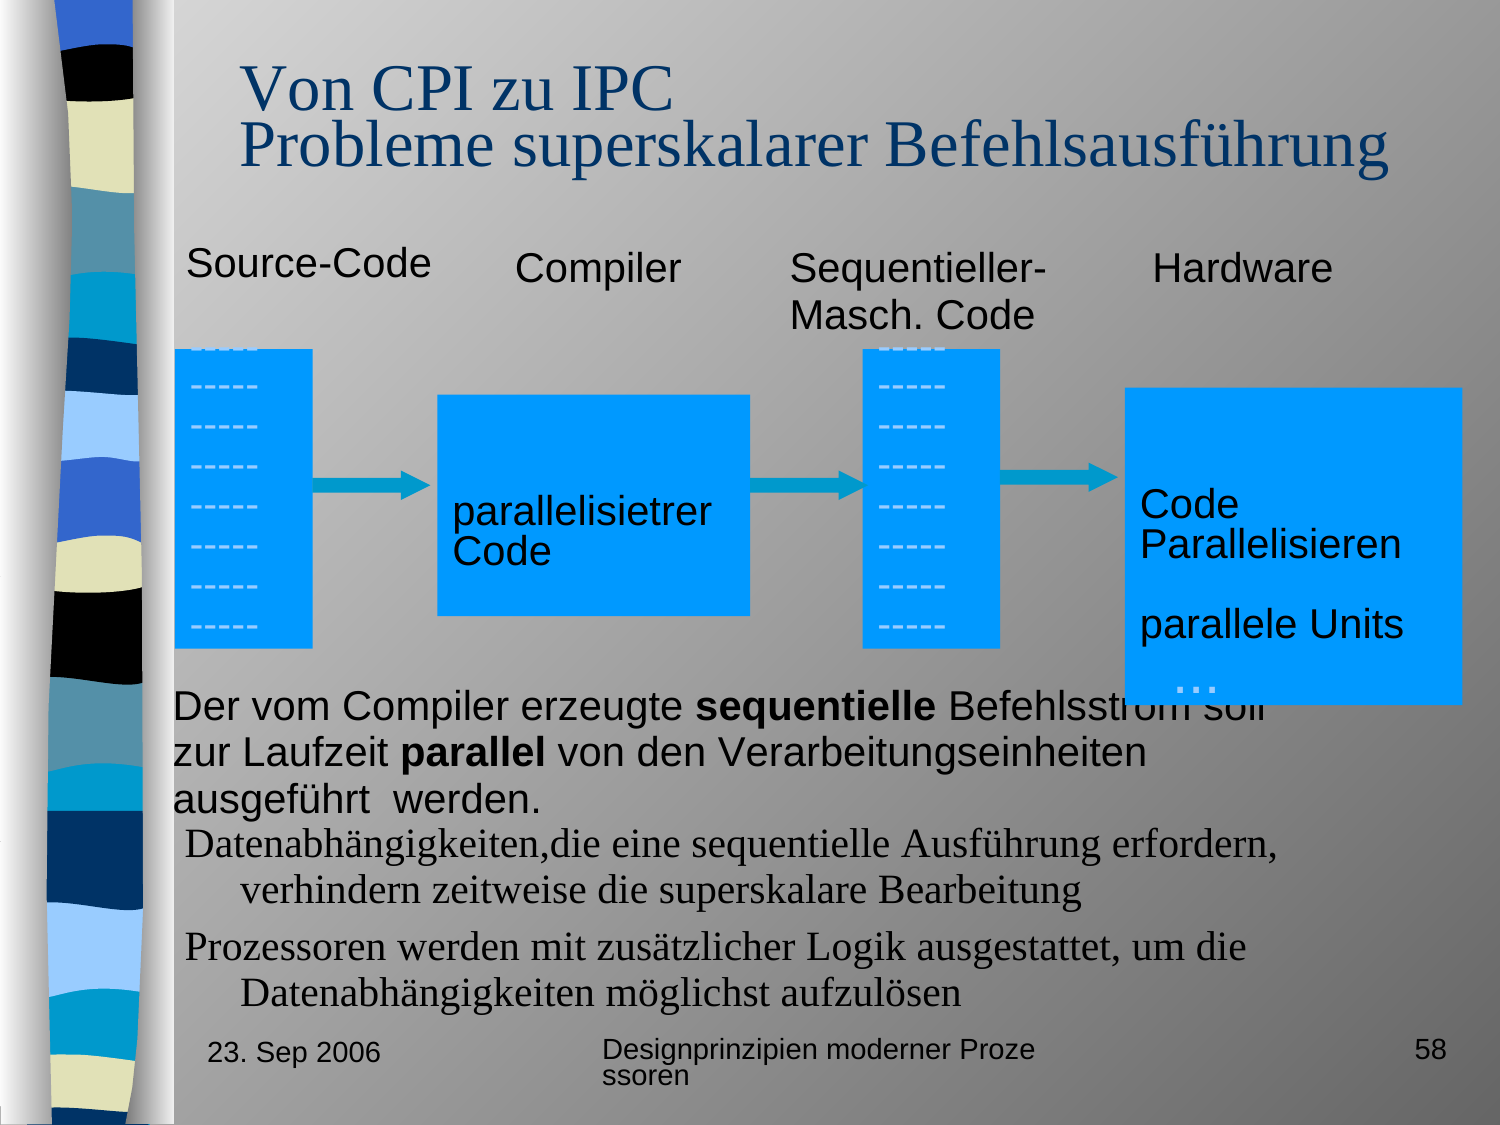

# Von CPI zu IPC Probleme superskalarer Befehlsausführung
Source-Code
Compiler
Sequentieller-Masch. Code
Hardware
-----
-----
-----
-----
-----
-----
-----
-----
-----
-----
-----
-----
-----
-----
-----
-----
Code
Parallelisieren
parallele Units
  ...  
parallelisietrer
Code
Der vom Compiler erzeugte sequentielle Befehlsstrom soll zur Laufzeit parallel von den Verarbeitungseinheiten ausgeführt werden.
Datenabhängigkeiten,die eine sequentielle Ausführung erfordern, verhindern zeitweise die superskalare Bearbeitung
Prozessoren werden mit zusätzlicher Logik ausgestattet, um die Datenabhängigkeiten möglichst aufzulösen
Designprinzipien moderner Prozessoren
58